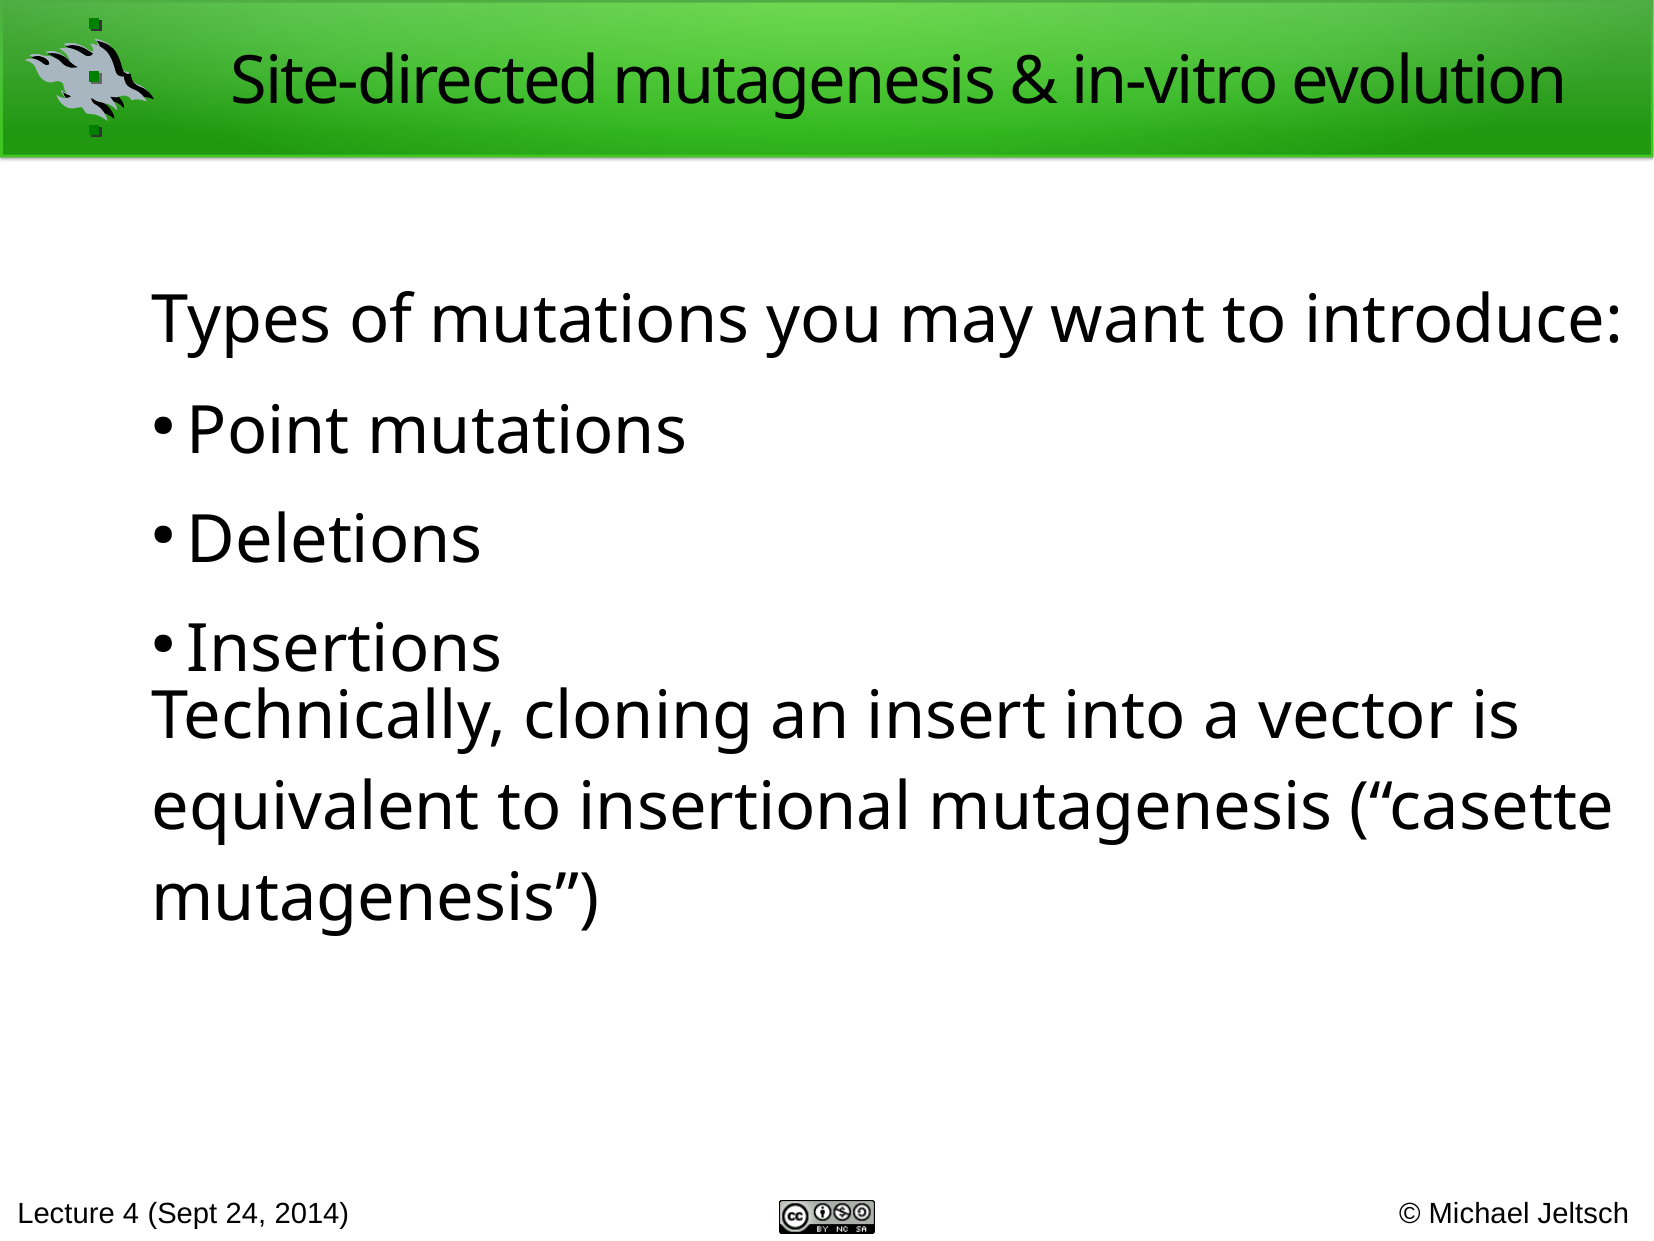

# Site-directed mutagenesis & in-vitro evolution
Types of mutations you may want to introduce:
Point mutations
Deletions
Insertions
Technically, cloning an insert into a vector is
equivalent to insertional mutagenesis (“casette
mutagenesis”)